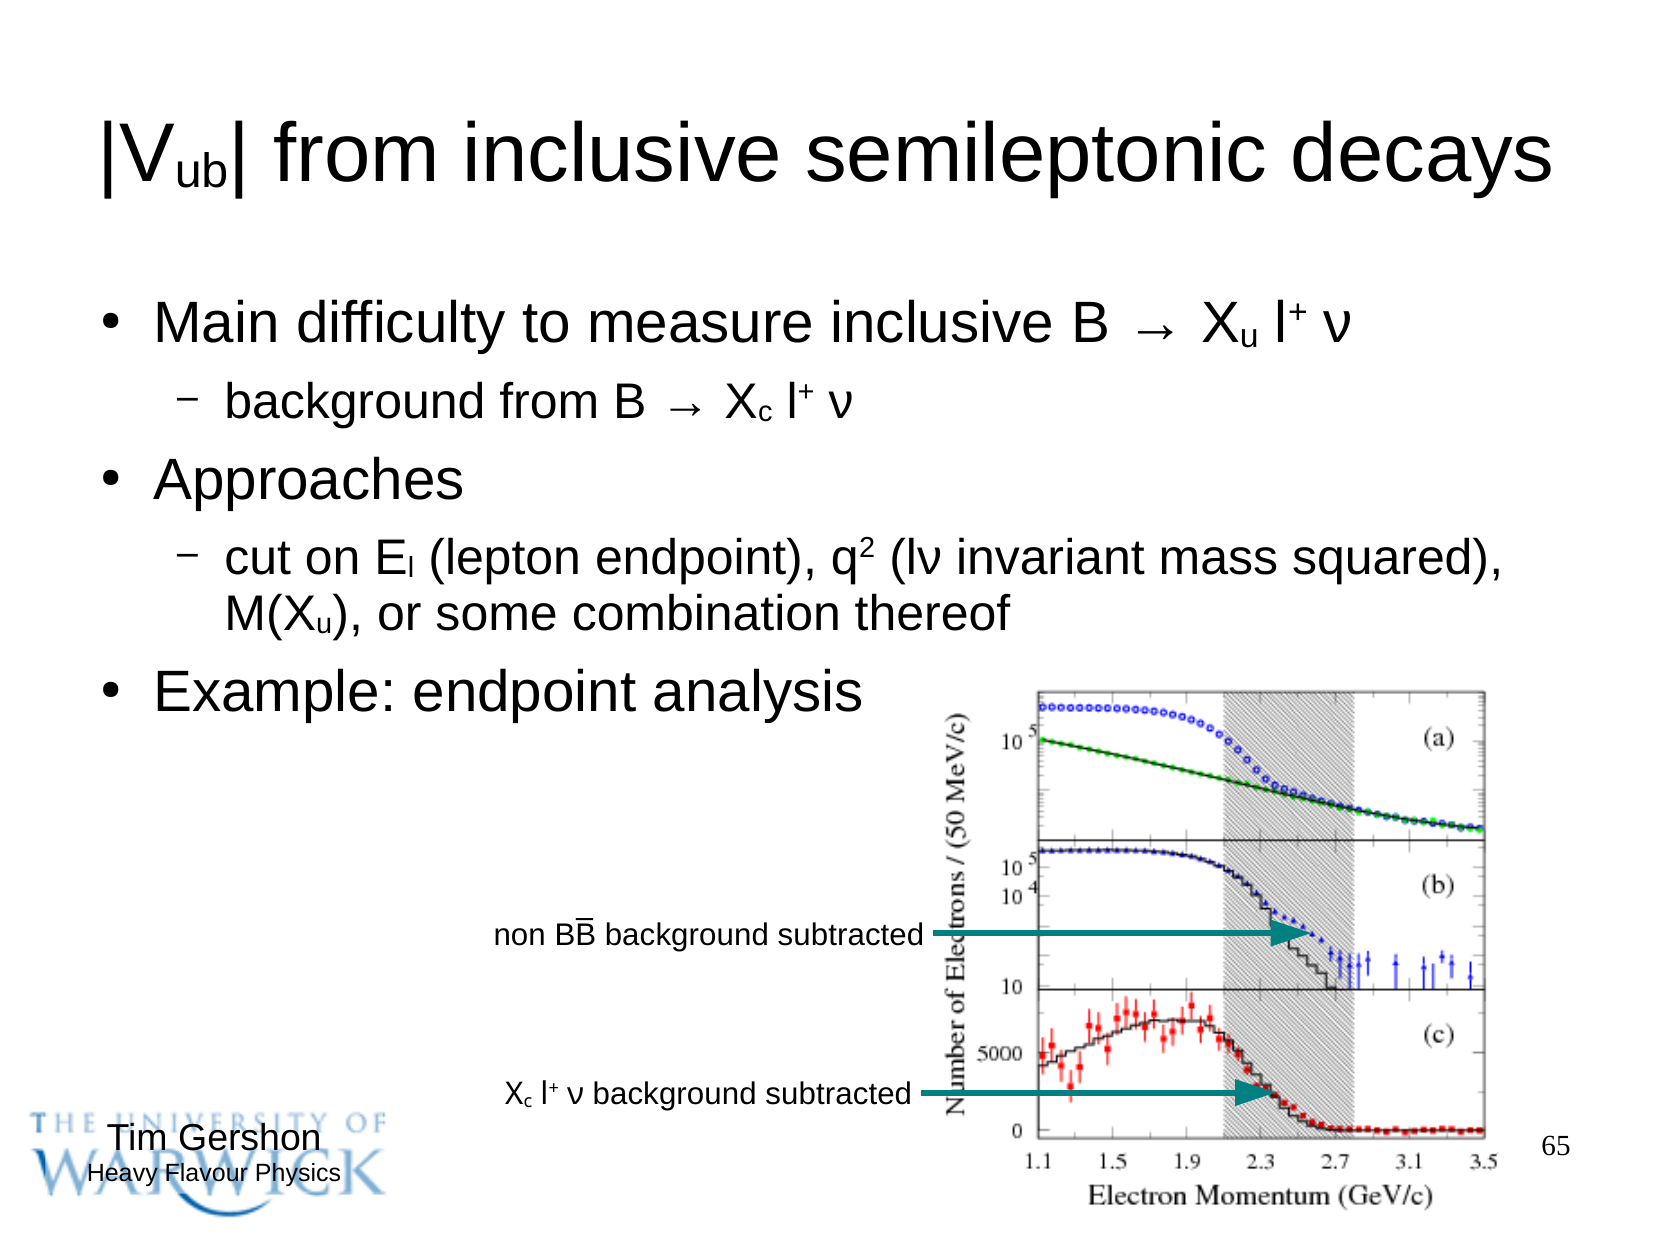

# |Vub| from inclusive semileptonic decays
Main difficulty to measure inclusive B → Xu l+ ν
background from B → Xc l+ ν
Approaches
cut on El (lepton endpoint), q2 (lν invariant mass squared), M(Xu), or some combination thereof
Example: endpoint analysis
–
non BB background subtracted
Xc l+ ν background subtracted
Tim Gershon
Heavy Flavour Physics
65